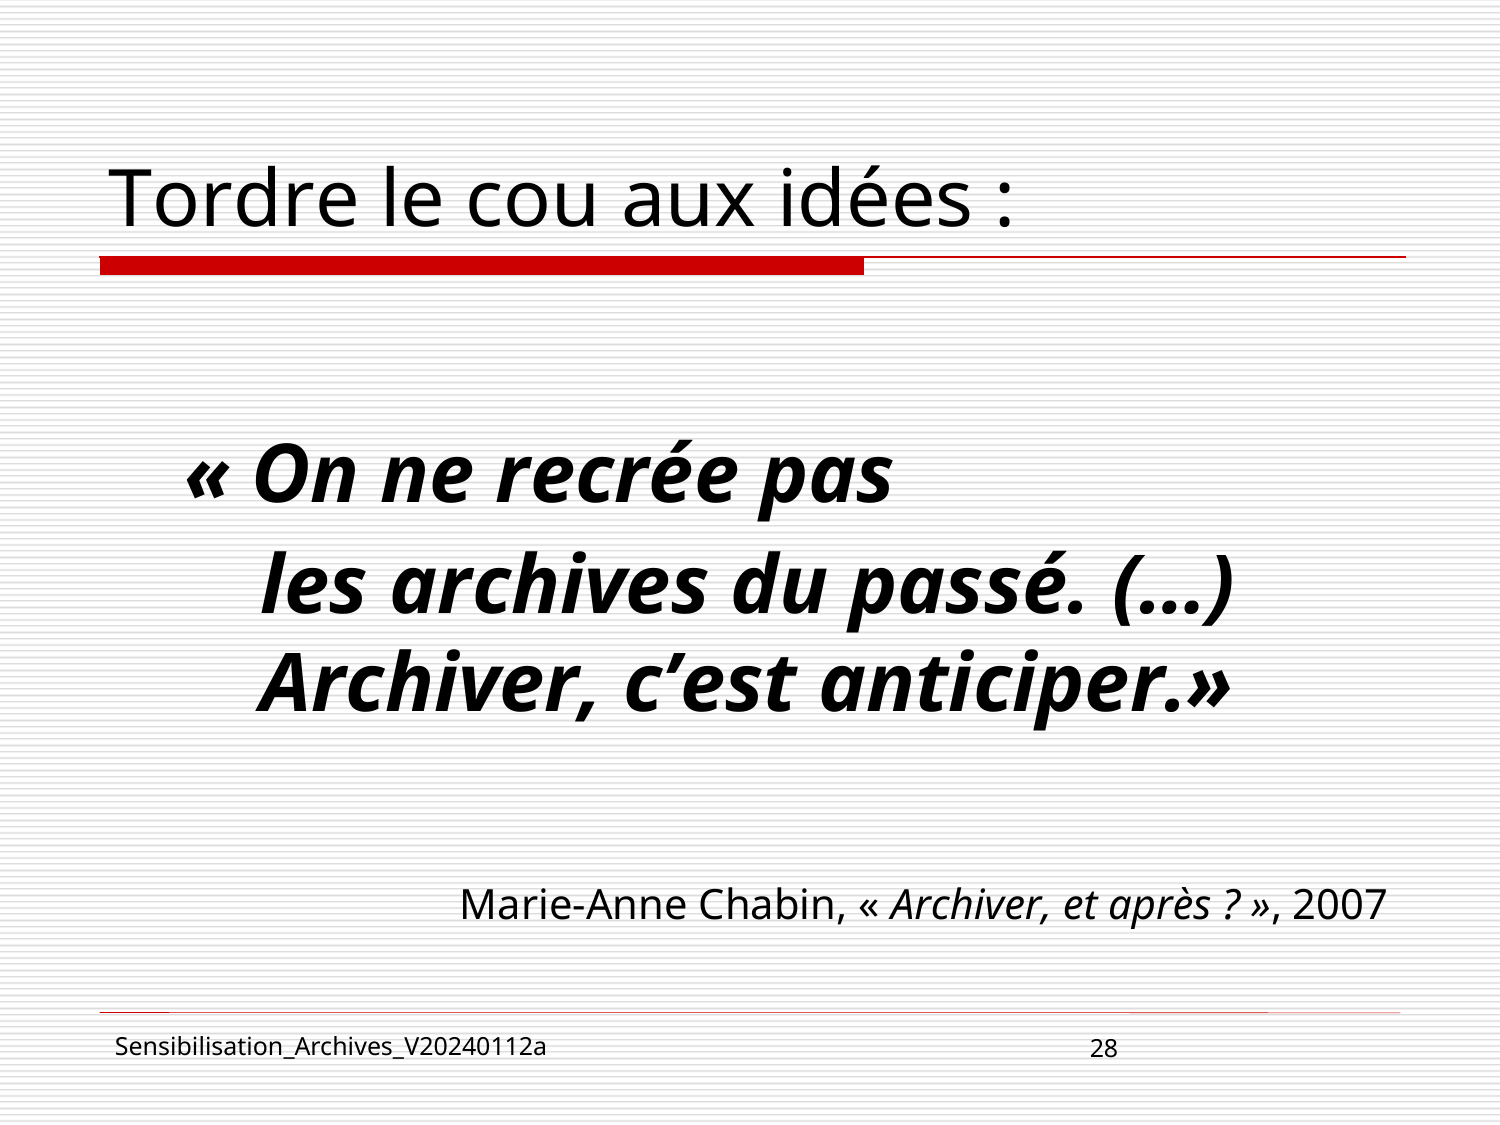

# Tordre le cou aux idées :
« On ne recrée pas
	les archives du passé. (…) Archiver, c’est anticiper.»
 Marie-Anne Chabin, « Archiver, et après ? », 2007
Sensibilisation_Archives_V20240112a